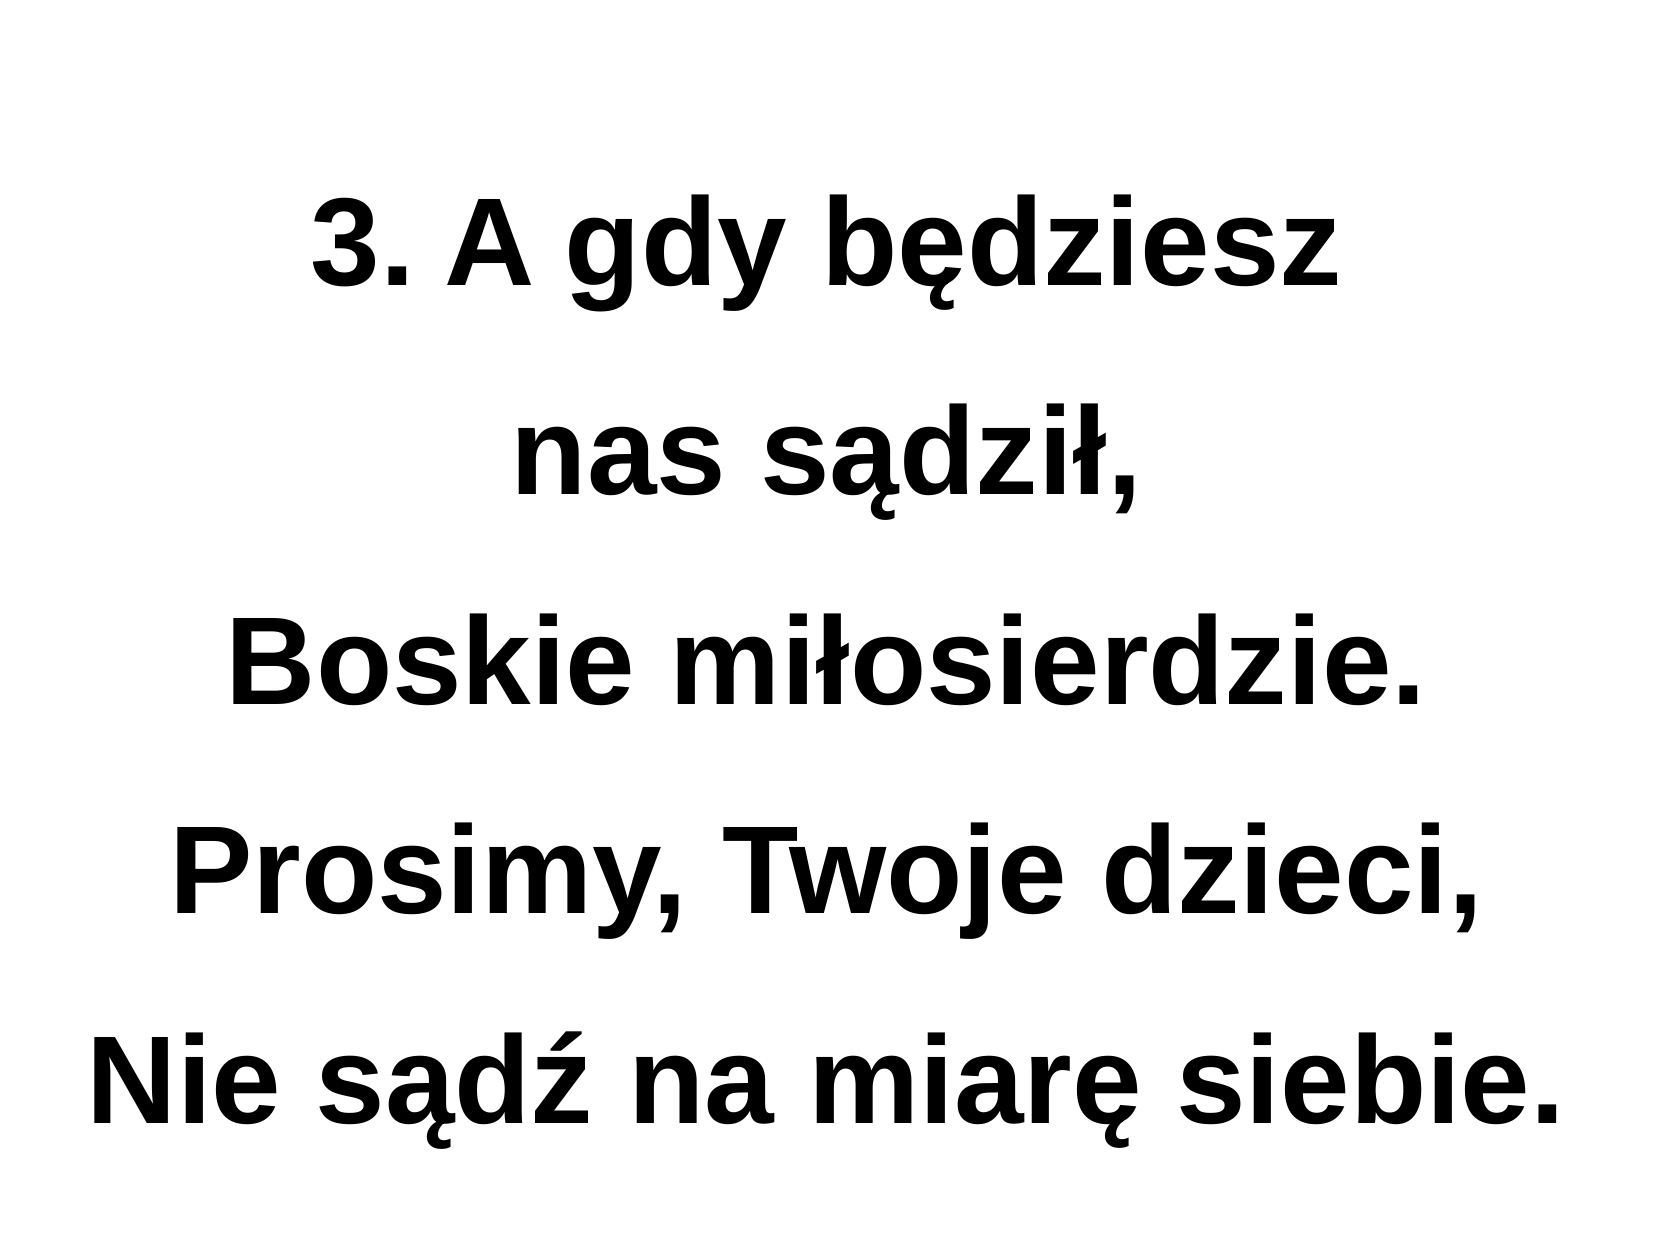

# 3. A gdy będziesz
nas sądził,
Boskie miłosierdzie.
Prosimy, Twoje dzieci,
Nie sądź na miarę siebie.